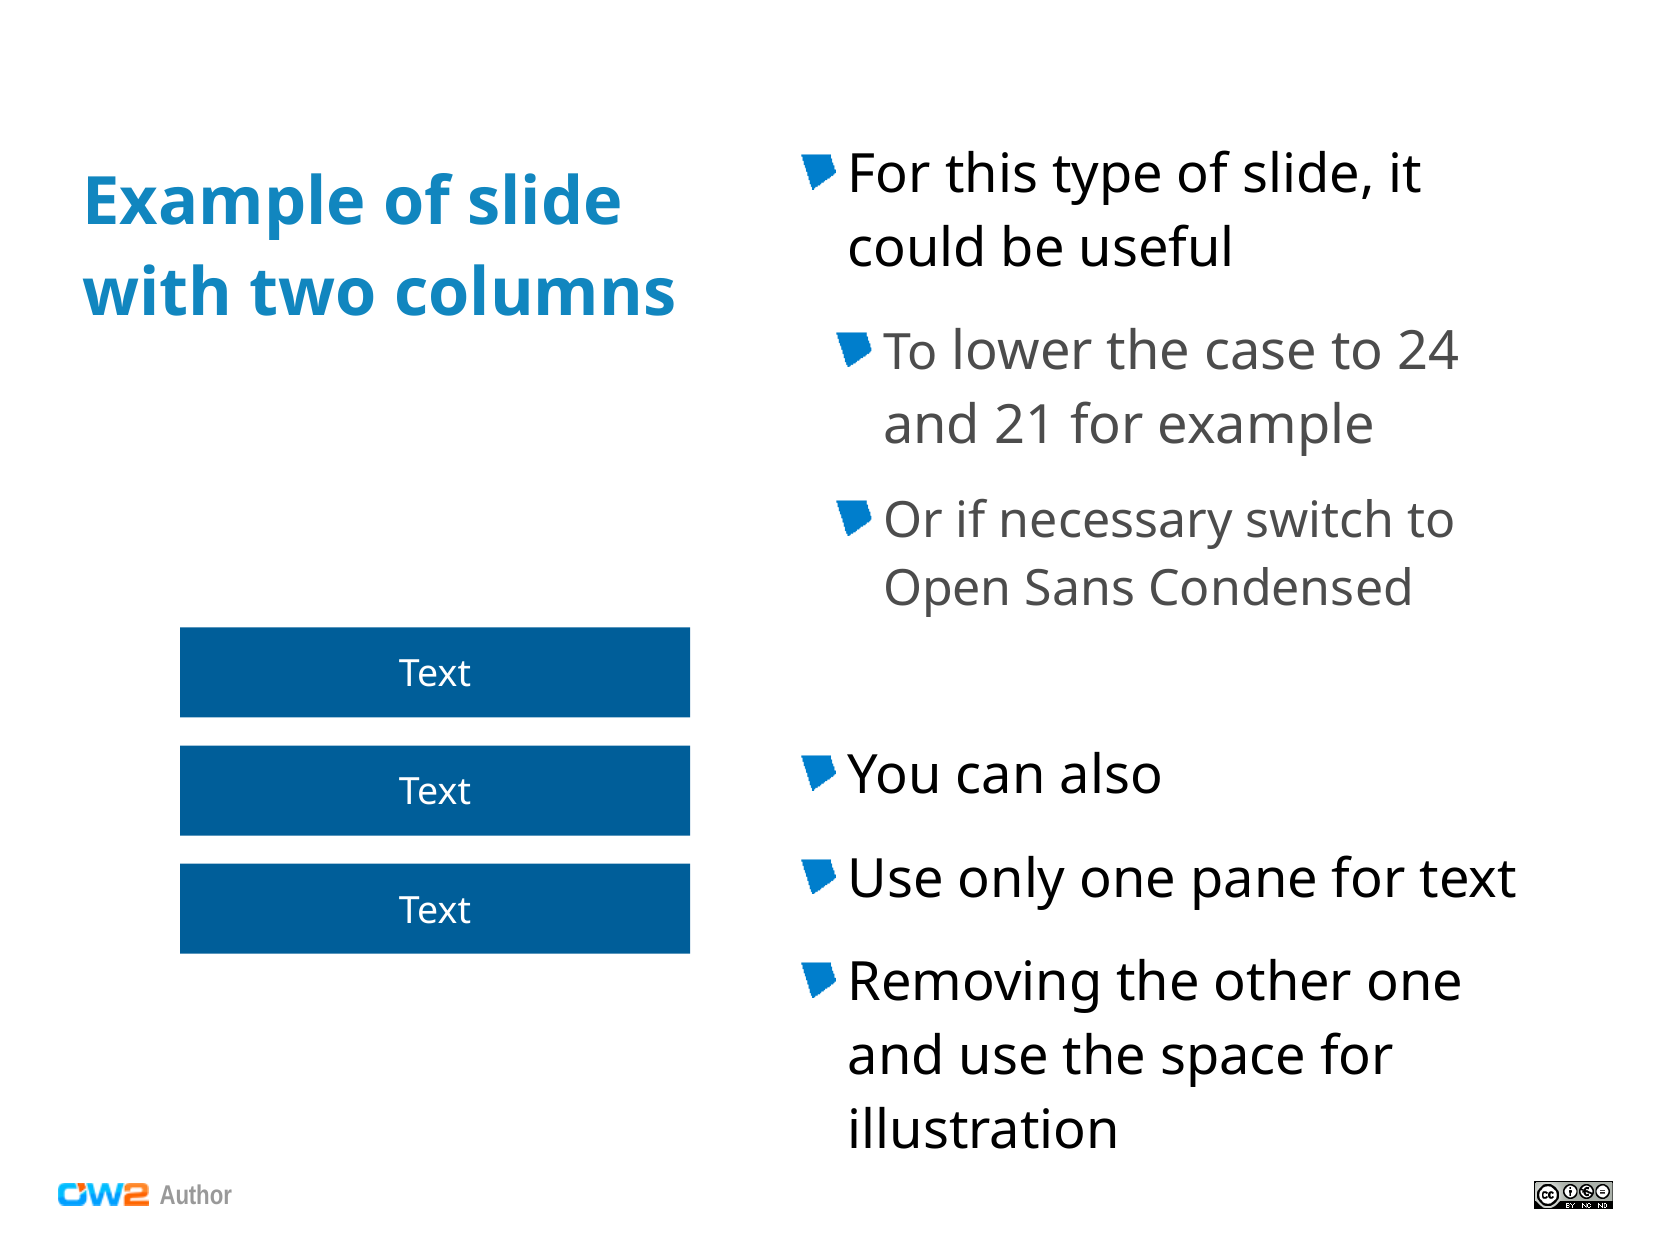

For this type of slide, it could be useful
To lower the case to 24 and 21 for example
Or if necessary switch to Open Sans Condensed
You can also
Use only one pane for text
Removing the other one and use the space for illustration
# Example of slide with two columns
Text
Text
Text